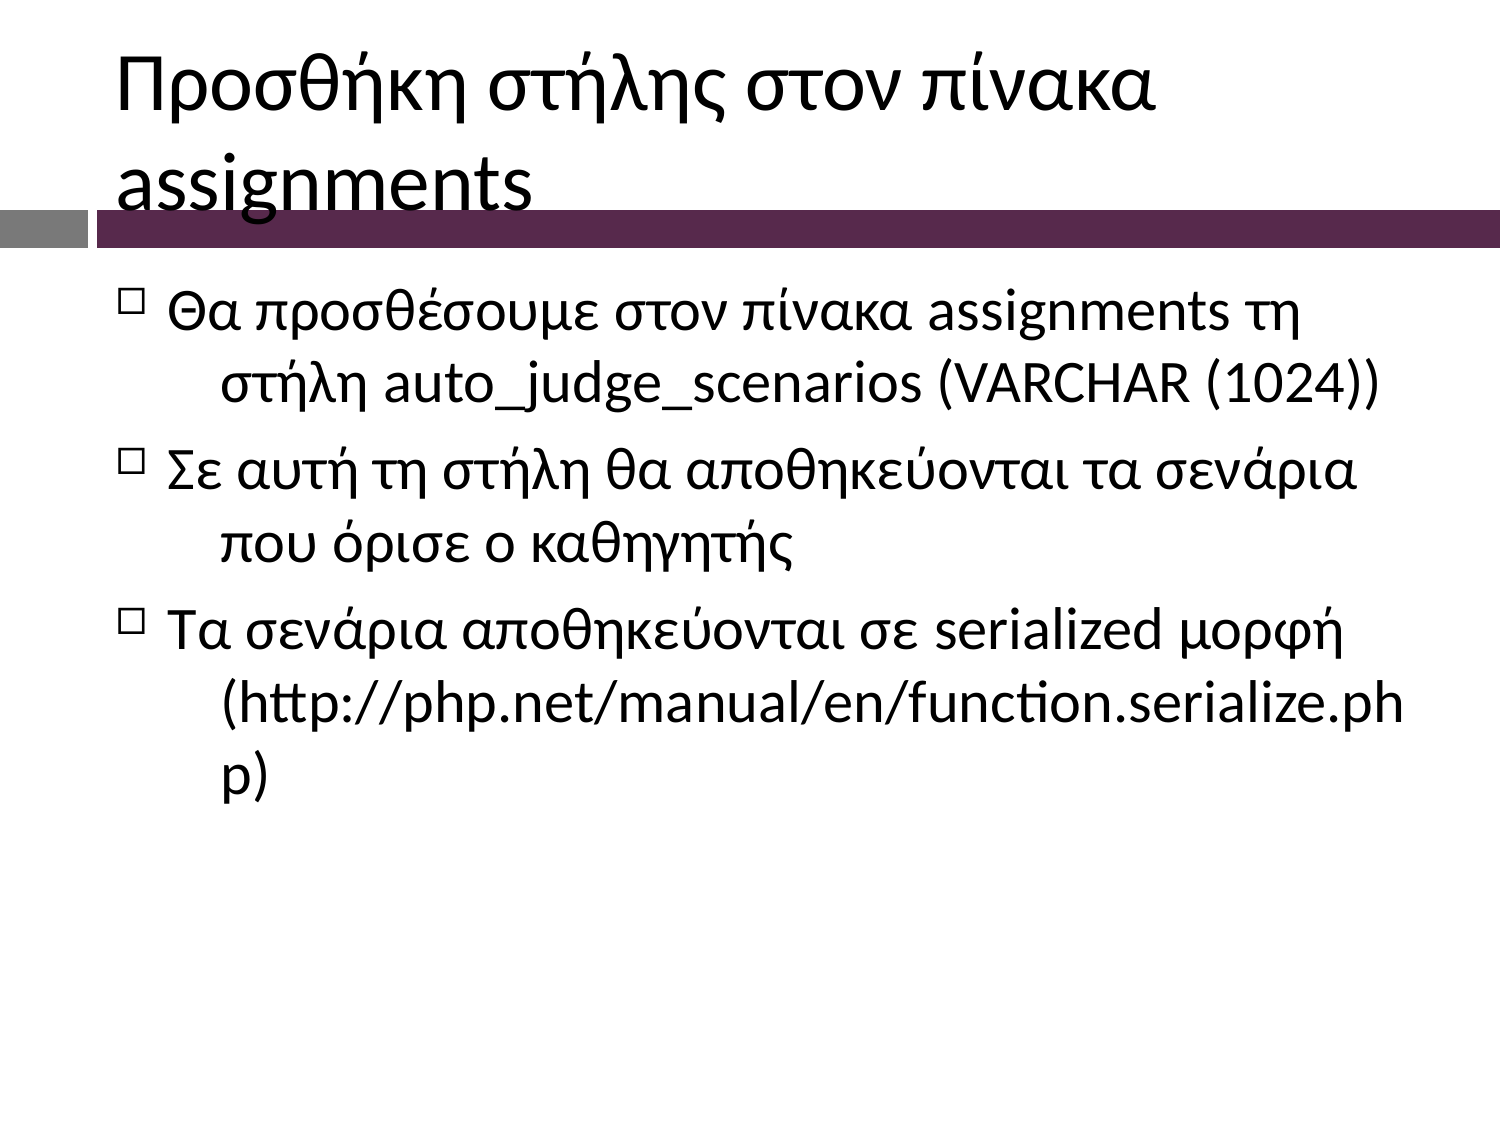

# Προσθήκη στήλης στον πίνακα assignments
Θα προσθέσουμε στον πίνακα assignments τη στήλη auto_judge_scenarios (VARCHAR (1024))
Σε αυτή τη στήλη θα αποθηκεύονται τα σενάρια που όρισε ο καθηγητής
Τα σενάρια αποθηκεύονται σε serialized μορφή (http://php.net/manual/en/function.serialize.php)